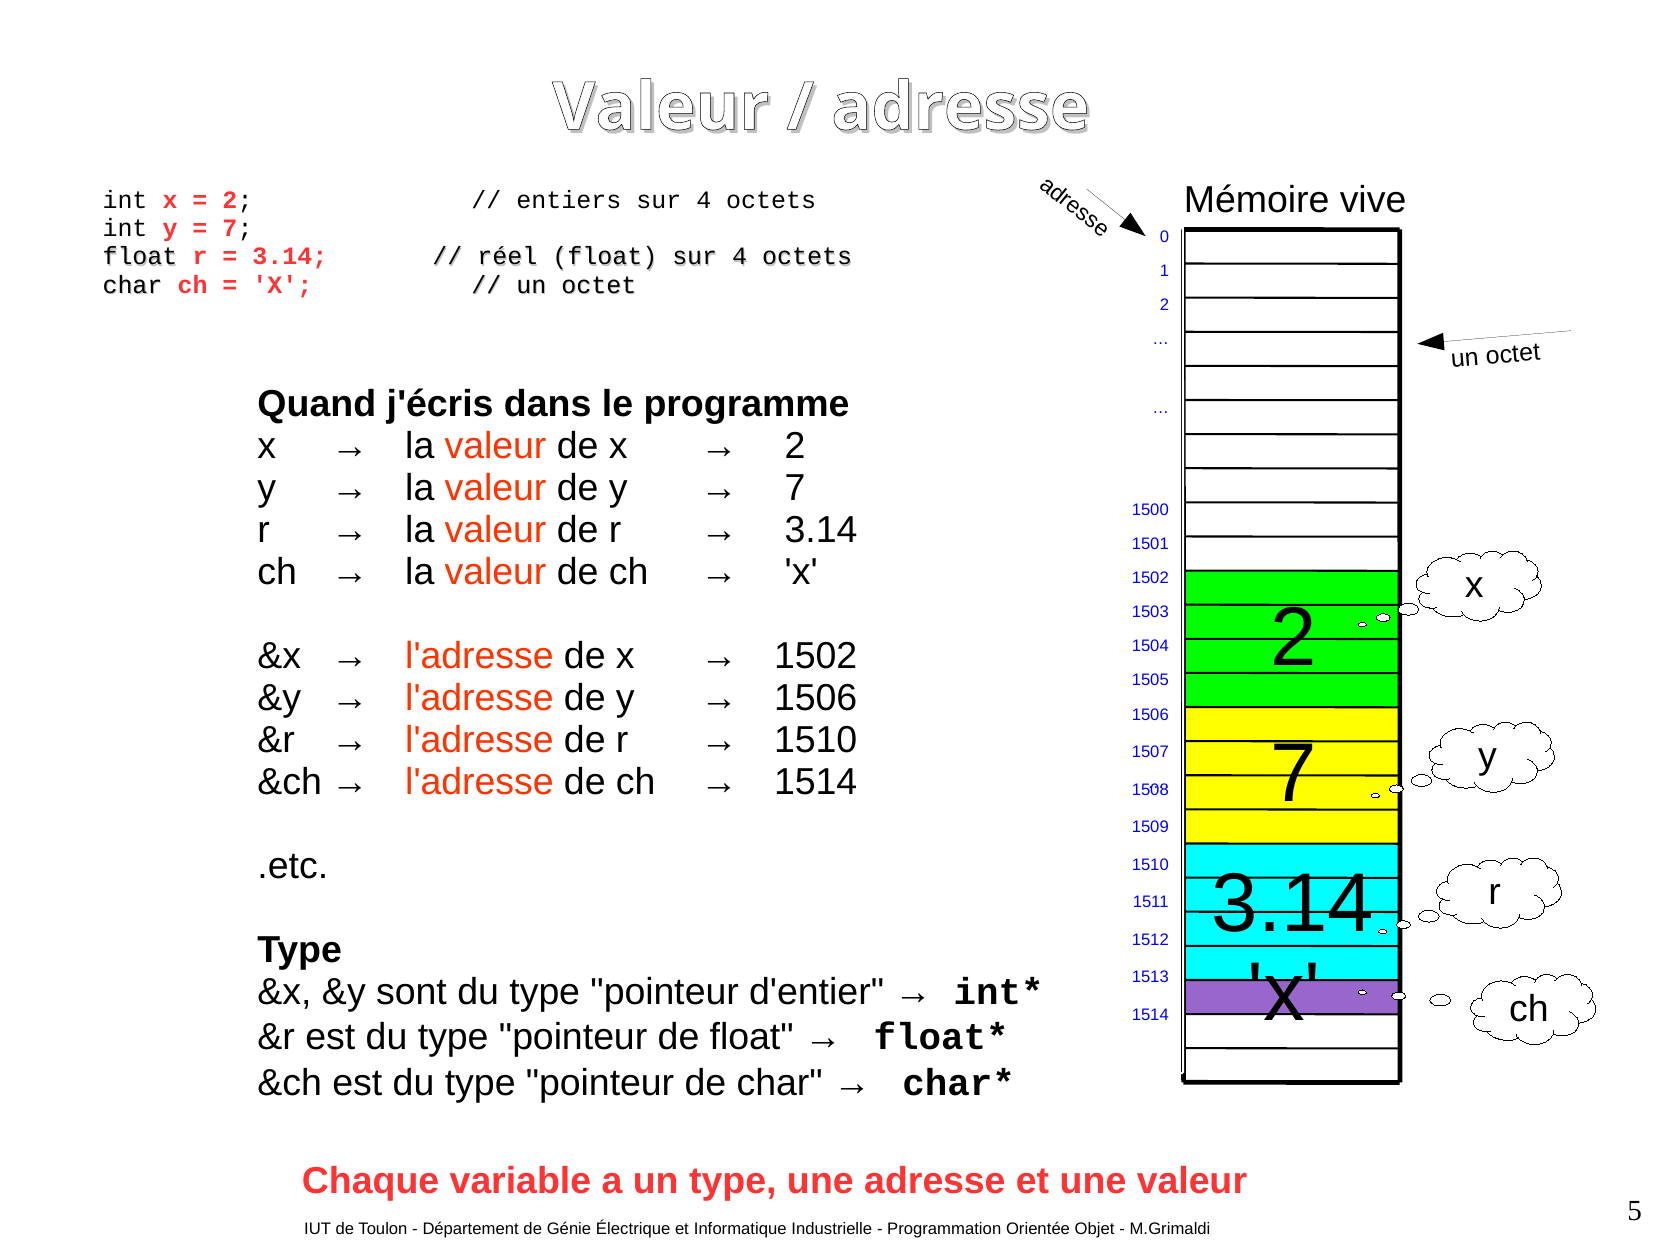

# Valeur / adresse
Mémoire vive
int x = 2; 	// entiers sur 4 octets
int y = 7;
float r = 3.14; // réel (float) sur 4 octets
char ch = 'X'; 	// un octet
adresse
0
1
2
…
…
1500
1501
1502
1503
1504
1505
1506	1507	1508	1509	1510	1511	1512	1513	1514
….
un octet
Quand j'écris dans le programme
x 	→ 	la valeur de x 	→	 2
y	→ 	la valeur de y 	→	 7
r 	→ 	la valeur de r 	→	 3.14
ch 	→ 	la valeur de ch 	→	 'x'
&x	→	l'adresse de x 	→	1502
&y	→	l'adresse de y 	→	1506
&r	→	l'adresse de r 	→	1510
&ch	→	l'adresse de ch 	→	1514
.etc.
Type
&x, &y sont du type "pointeur d'entier" → int*
&r est du type "pointeur de float" → float*
&ch est du type "pointeur de char" → char*
x
2
7
y
3.14
r
'x'
ch
Chaque variable a un type, une adresse et une valeur